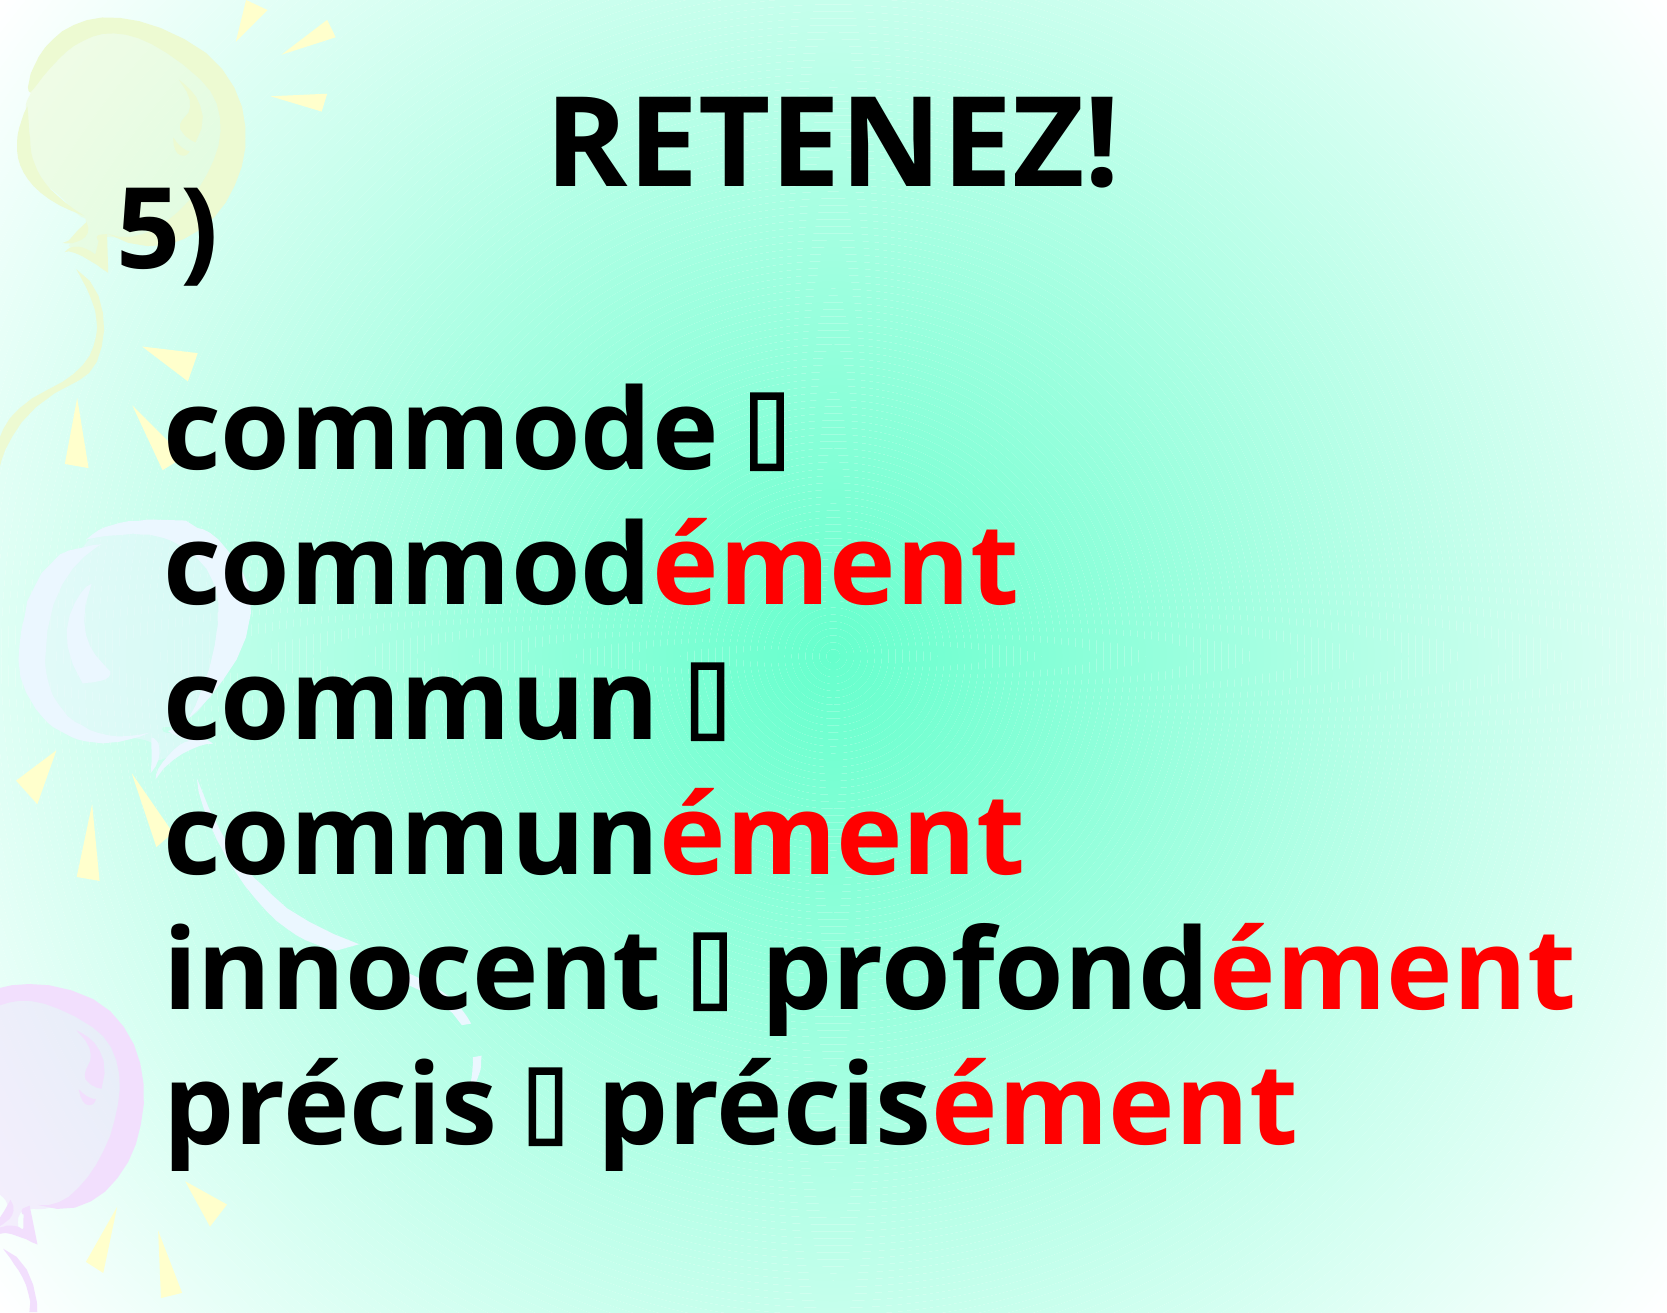

RETENEZ!
5)
commode  commodément
commun  communément
innocent  profondément
précis  précisément